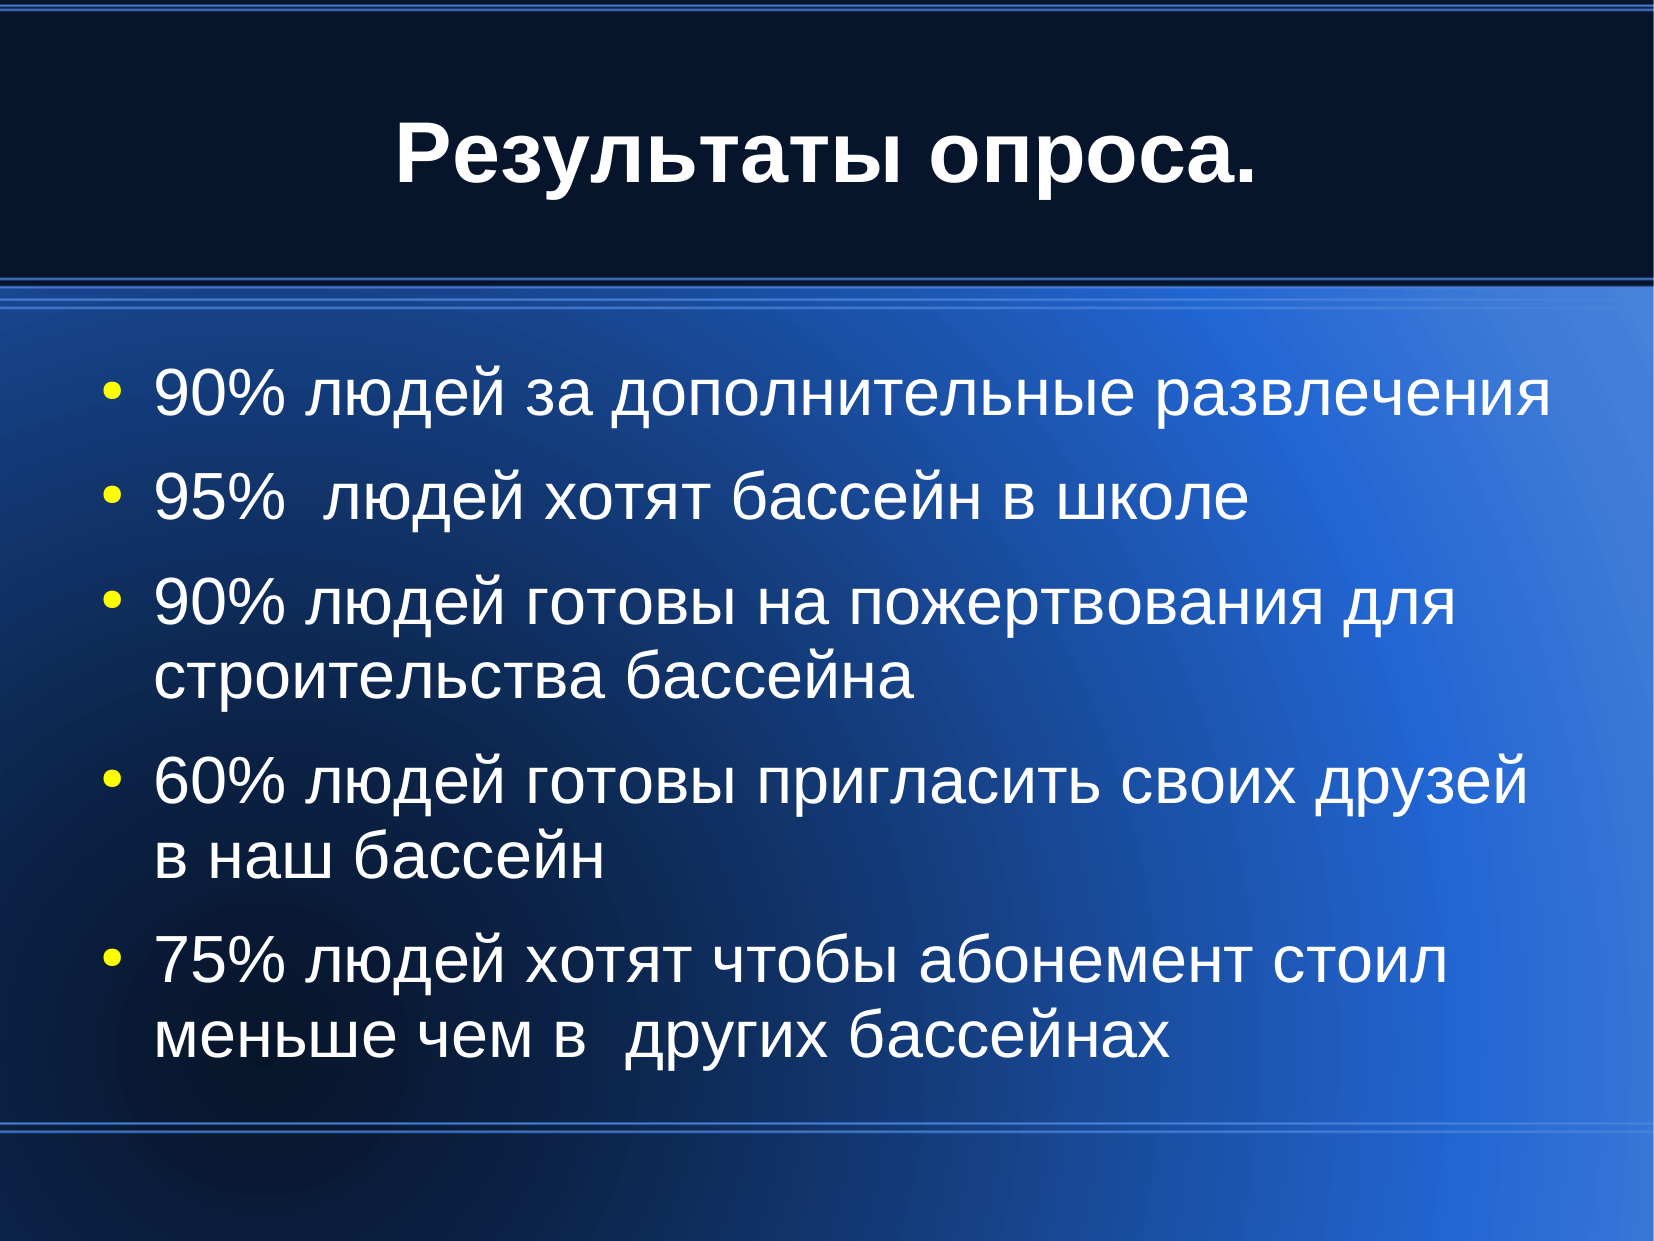

# Результаты опроса.
90% людей за дополнительные развлечения
95% людей хотят бассейн в школе
90% людей готовы на пожертвования для строительства бассейна
60% людей готовы пригласить своих друзей в наш бассейн
75% людей хотят чтобы абонемент стоил меньше чем в других бассейнах